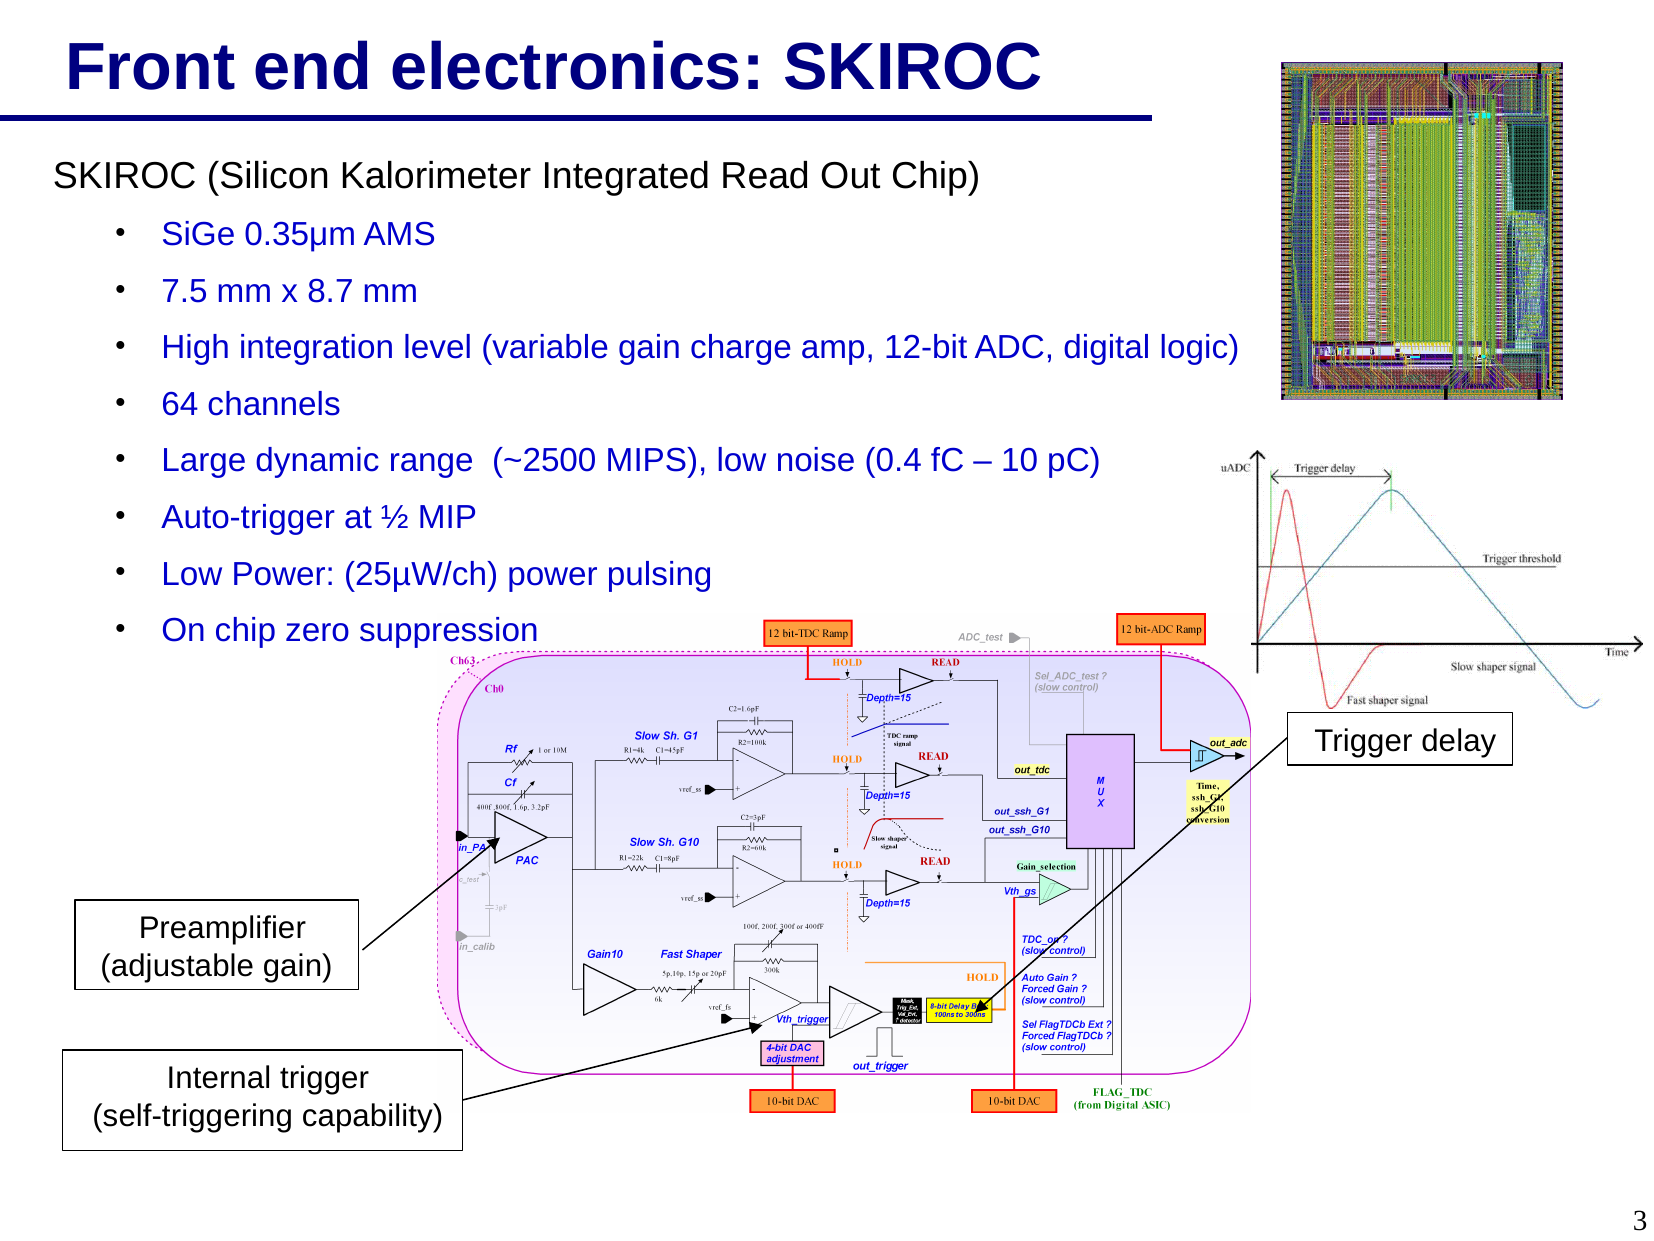

# Front end electronics: SKIROC
SKIROC (Silicon Kalorimeter Integrated Read Out Chip)
SiGe 0.35μm AMS
7.5 mm x 8.7 mm
High integration level (variable gain charge amp, 12-bit ADC, digital logic)
64 channels
Large dynamic range (~2500 MIPS), low noise (0.4 fC – 10 pC)
Auto-trigger at ½ MIP
Low Power: (25µW/ch) power pulsing
On chip zero suppression
Trigger delay
Preamplifier (adjustable gain)
Internal trigger
(self-triggering capability)
3